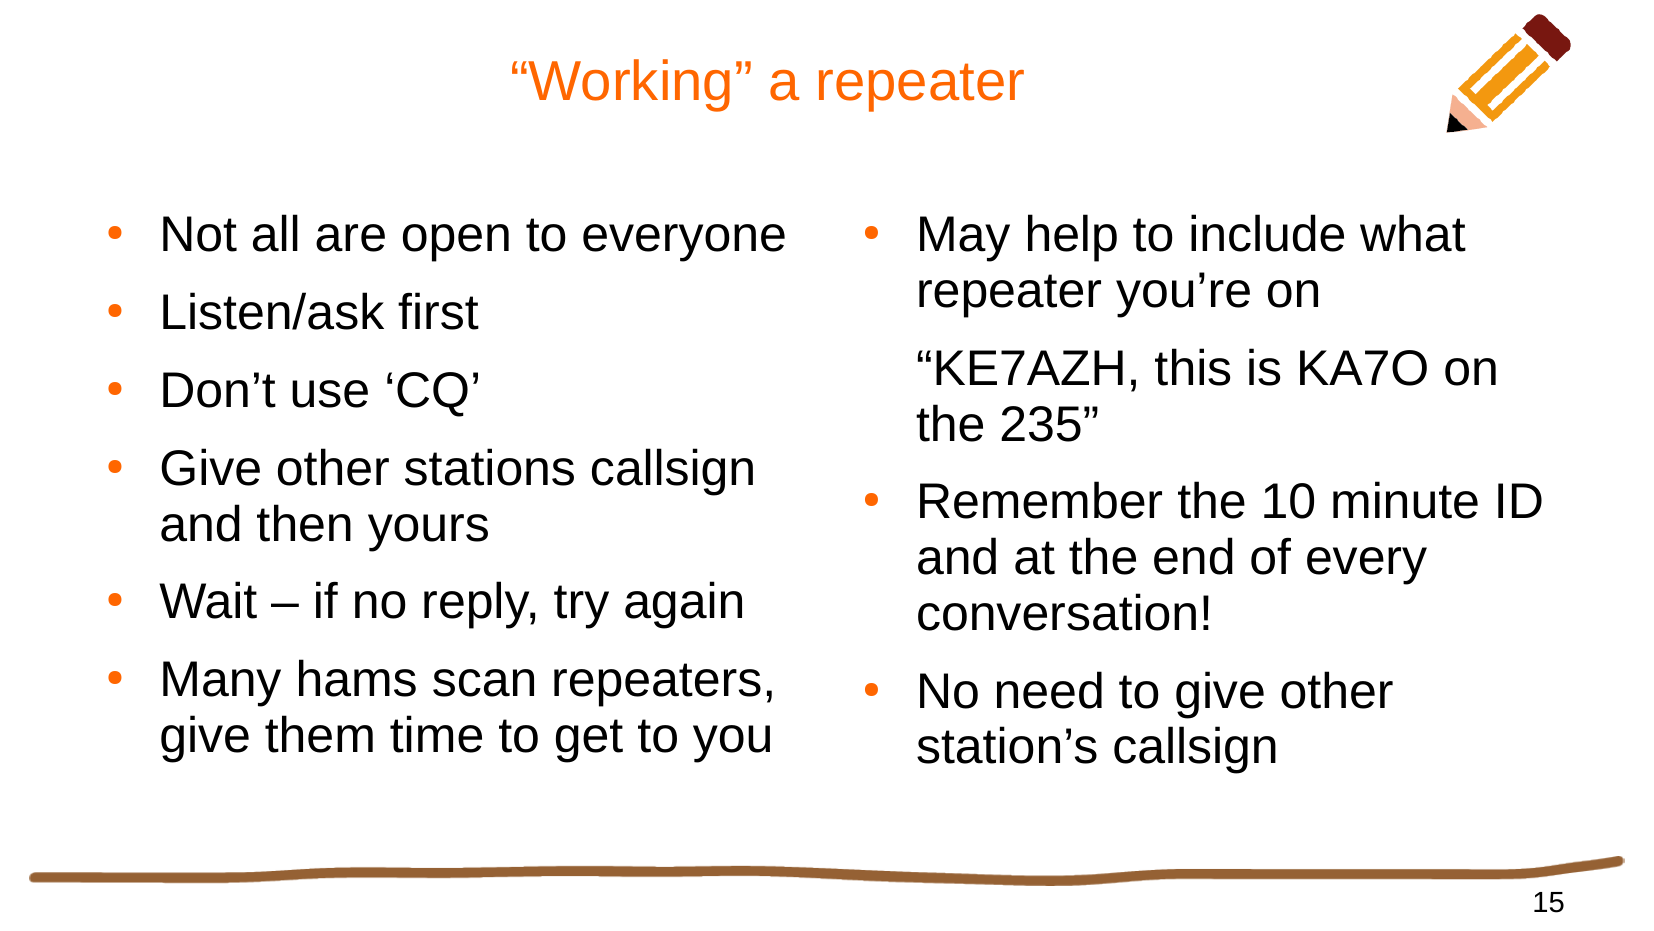

# “Working” a repeater
Not all are open to everyone
Listen/ask first
Don’t use ‘CQ’
Give other stations callsign and then yours
Wait – if no reply, try again
Many hams scan repeaters, give them time to get to you
May help to include what repeater you’re on
“KE7AZH, this is KA7O on the 235”
Remember the 10 minute ID and at the end of every conversation!
No need to give other station’s callsign
15